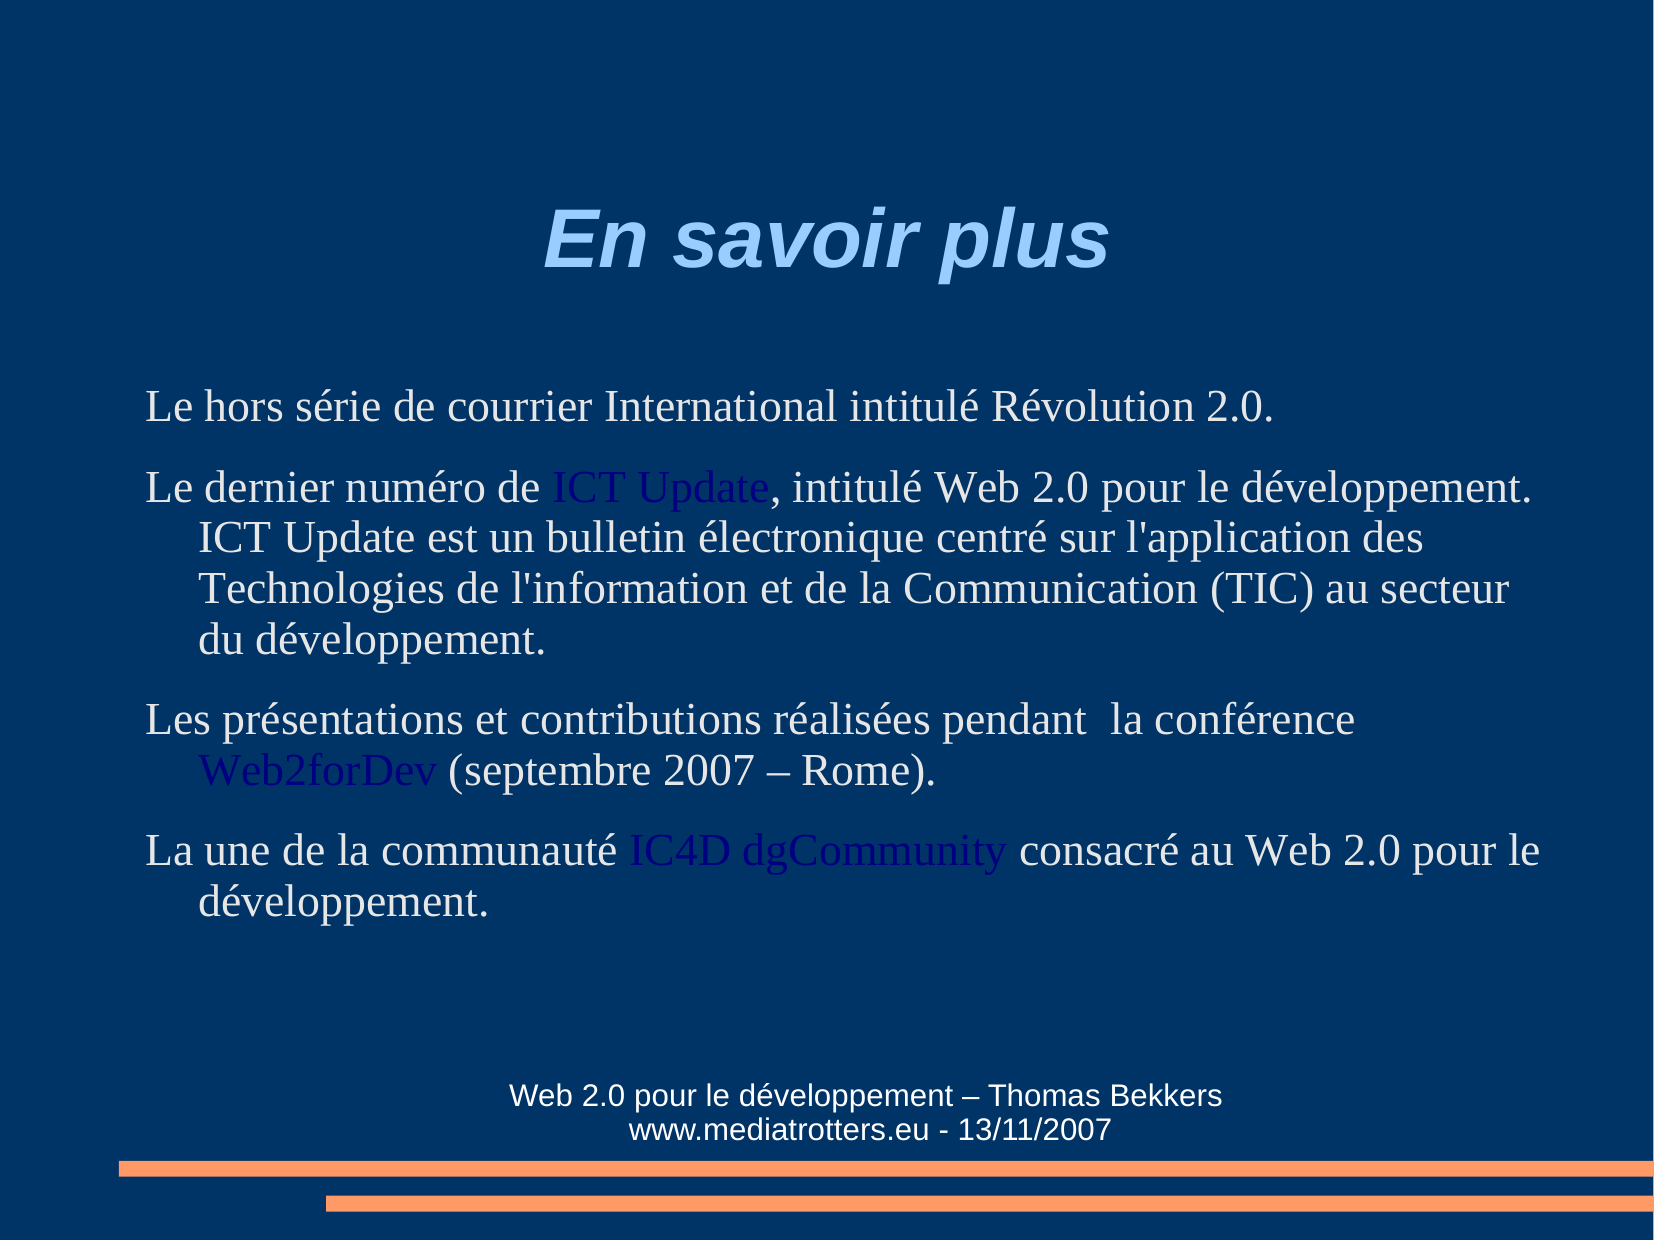

# En savoir plus
Le hors série de courrier International intitulé Révolution 2.0.
Le dernier numéro de ICT Update, intitulé Web 2.0 pour le développement. ICT Update est un bulletin électronique centré sur l'application des Technologies de l'information et de la Communication (TIC) au secteur du développement.
Les présentations et contributions réalisées pendant la conférence Web2forDev (septembre 2007 – Rome).
La une de la communauté IC4D dgCommunity consacré au Web 2.0 pour le développement.